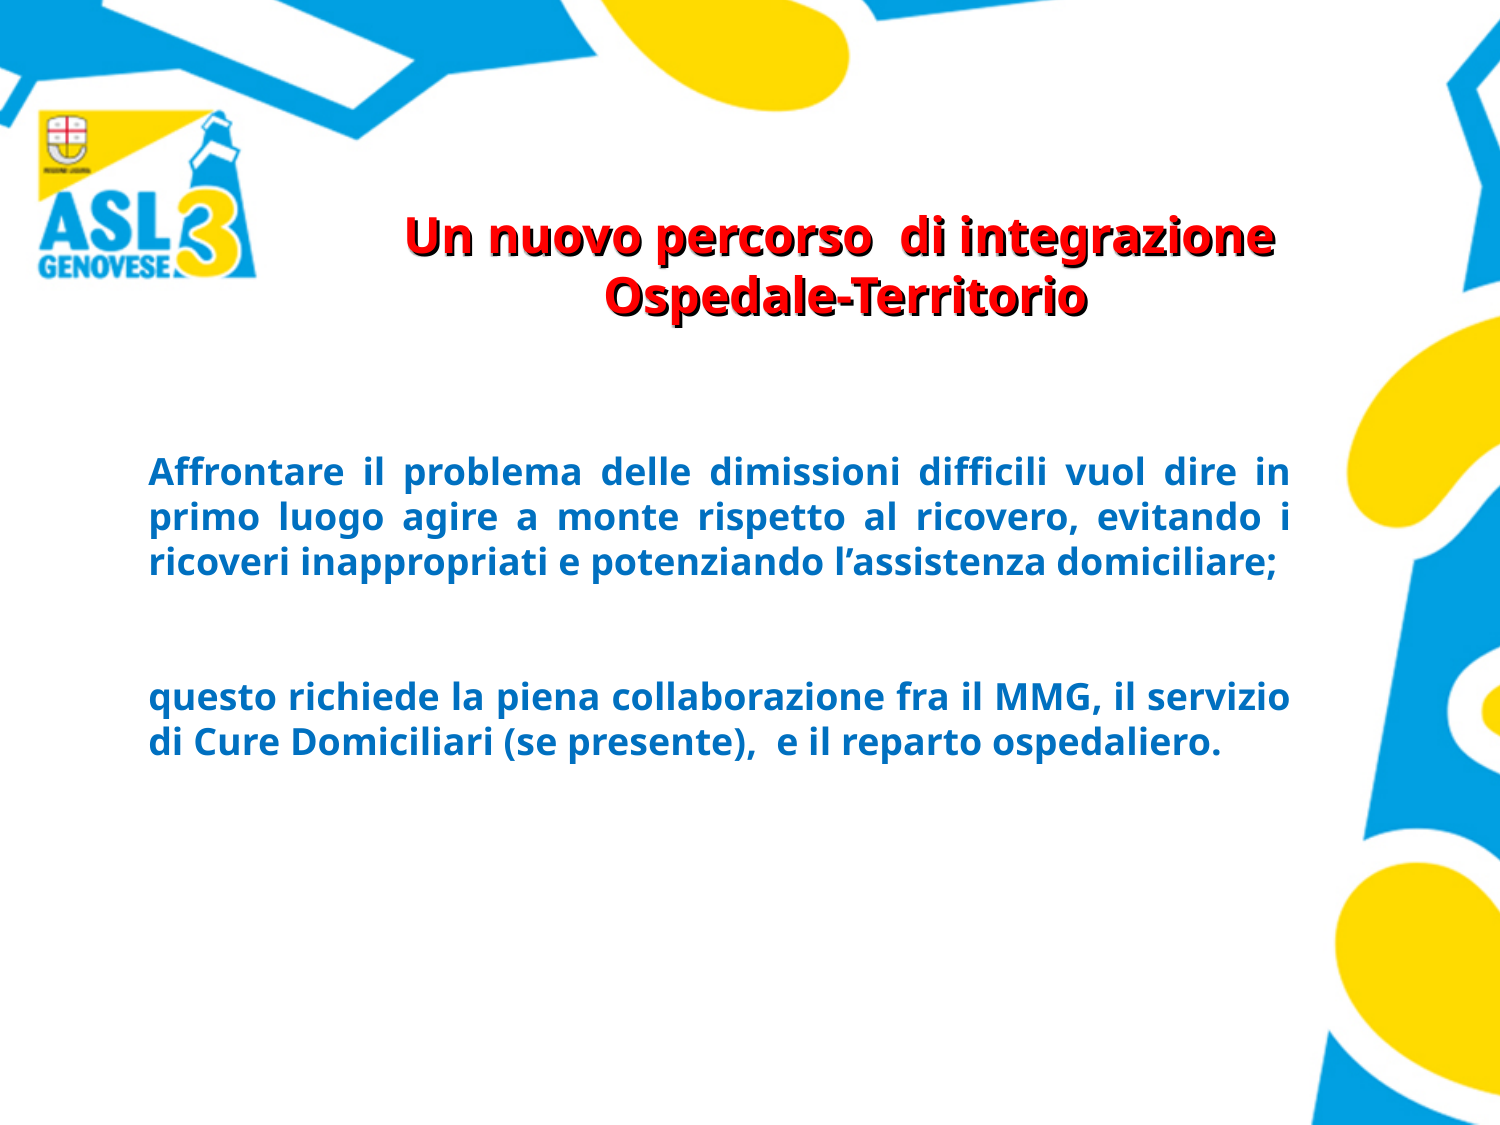

Un nuovo percorso di integrazione
Ospedale-Territorio
Affrontare il problema delle dimissioni difficili vuol dire in primo luogo agire a monte rispetto al ricovero, evitando i ricoveri inappropriati e potenziando l’assistenza domiciliare;
questo richiede la piena collaborazione fra il MMG, il servizio di Cure Domiciliari (se presente), e il reparto ospedaliero.